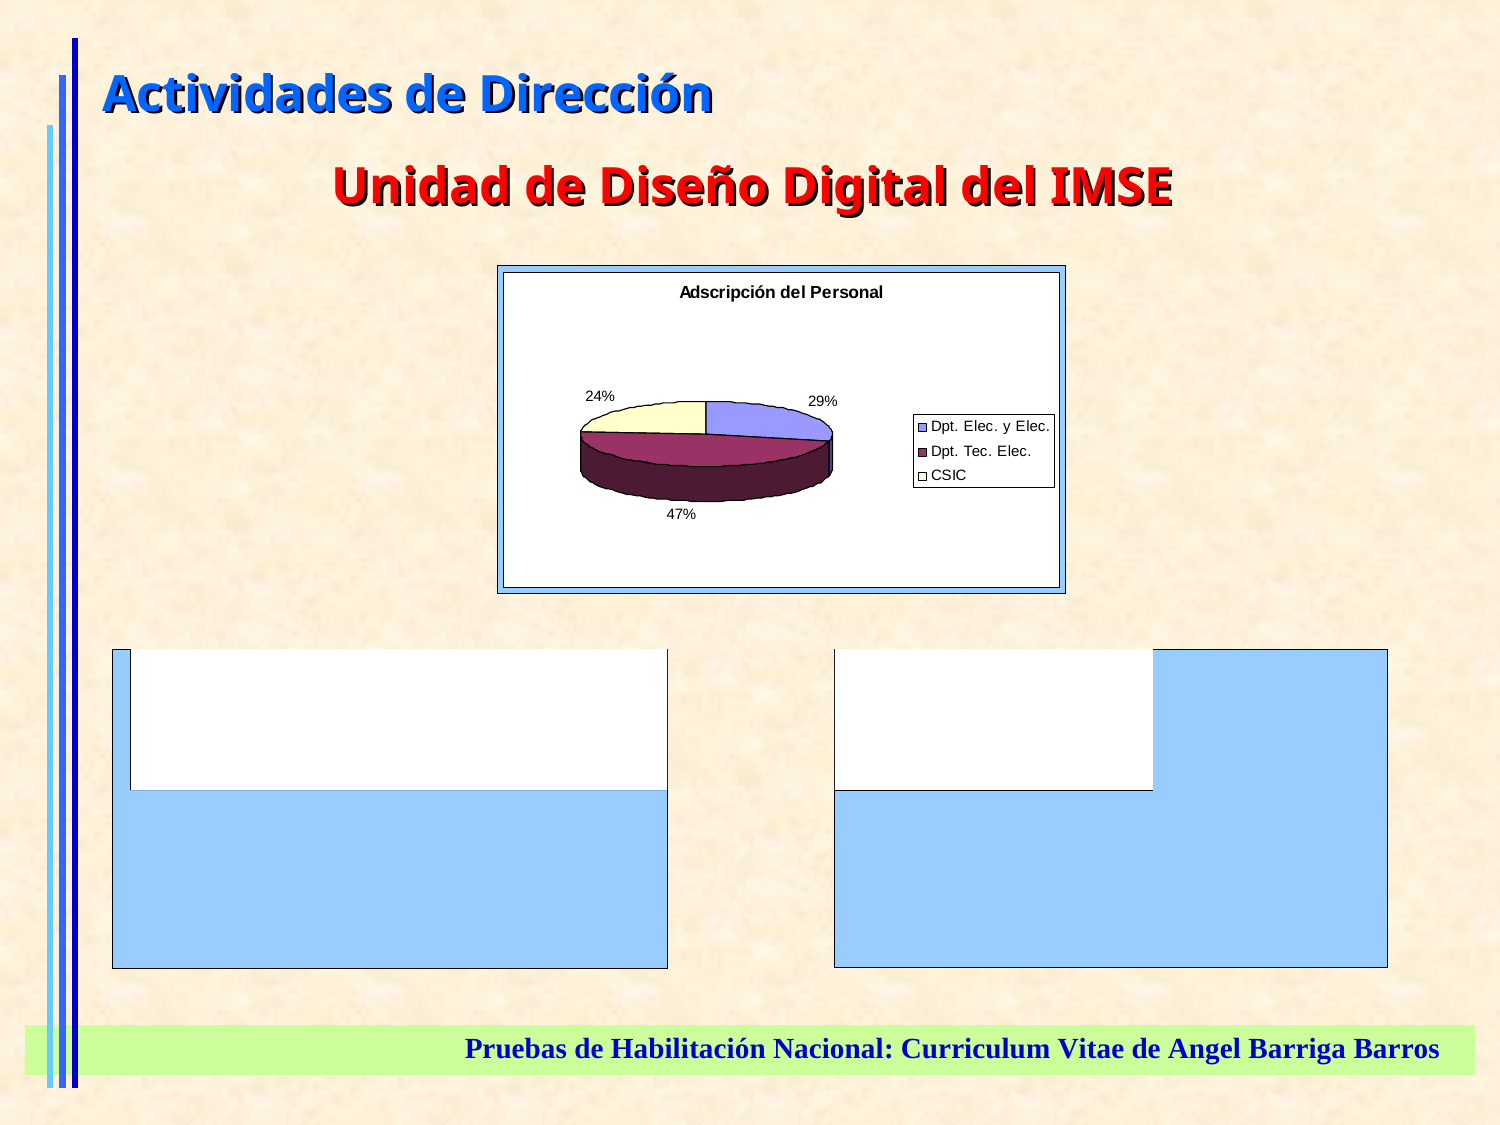

Actividades de Dirección
Unidad de Diseño Digital del IMSE